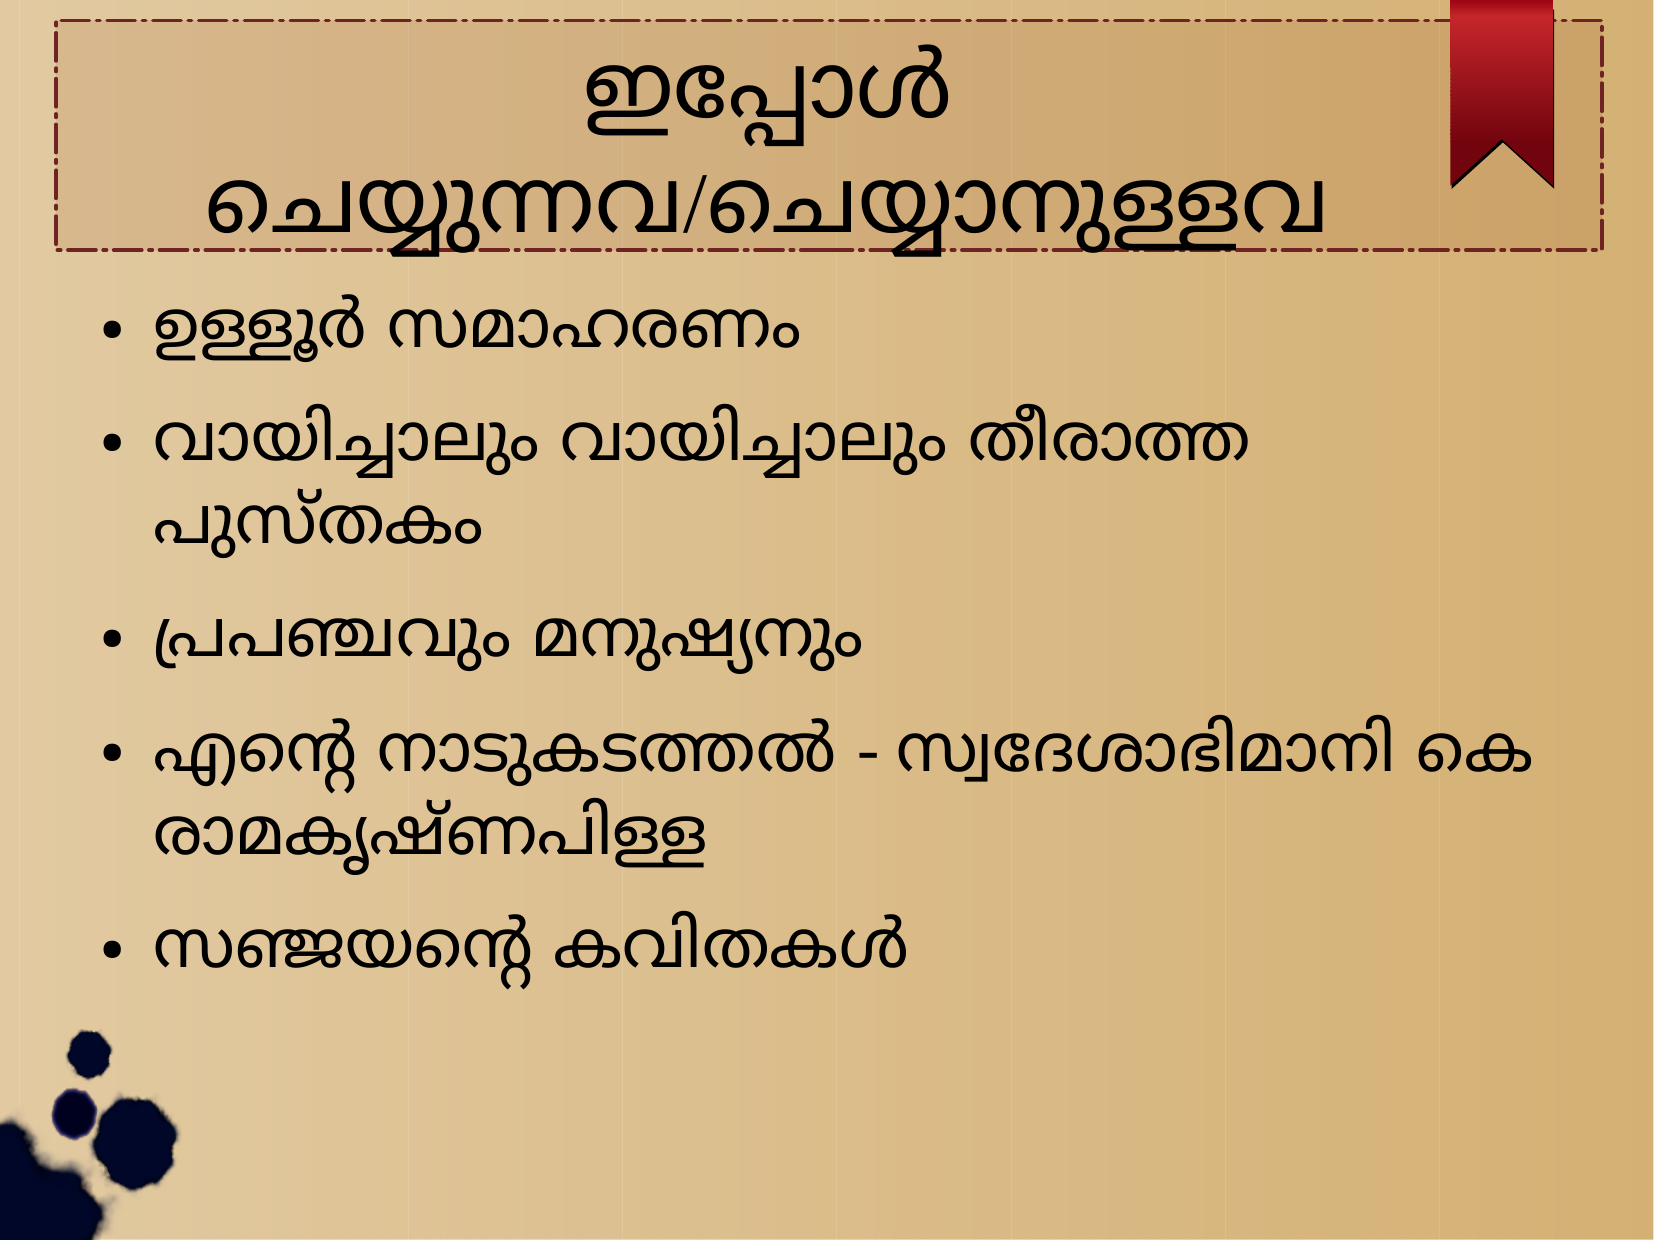

# ഇപ്പോൾ ചെയ്യുന്നവ/ചെയ്യാനുള്ളവ
ഉള്ളൂർ സമാഹരണം
വായിച്ചാലും വായിച്ചാലും തീരാത്ത പുസ്തകം
പ്രപഞ്ചവും മനുഷ്യനും
എന്റെ നാടുകടത്തൽ - സ്വദേശാഭിമാനി കെ രാമകൃഷ്ണപിള്ള
സഞ്ജയന്റെ കവിതകൾ